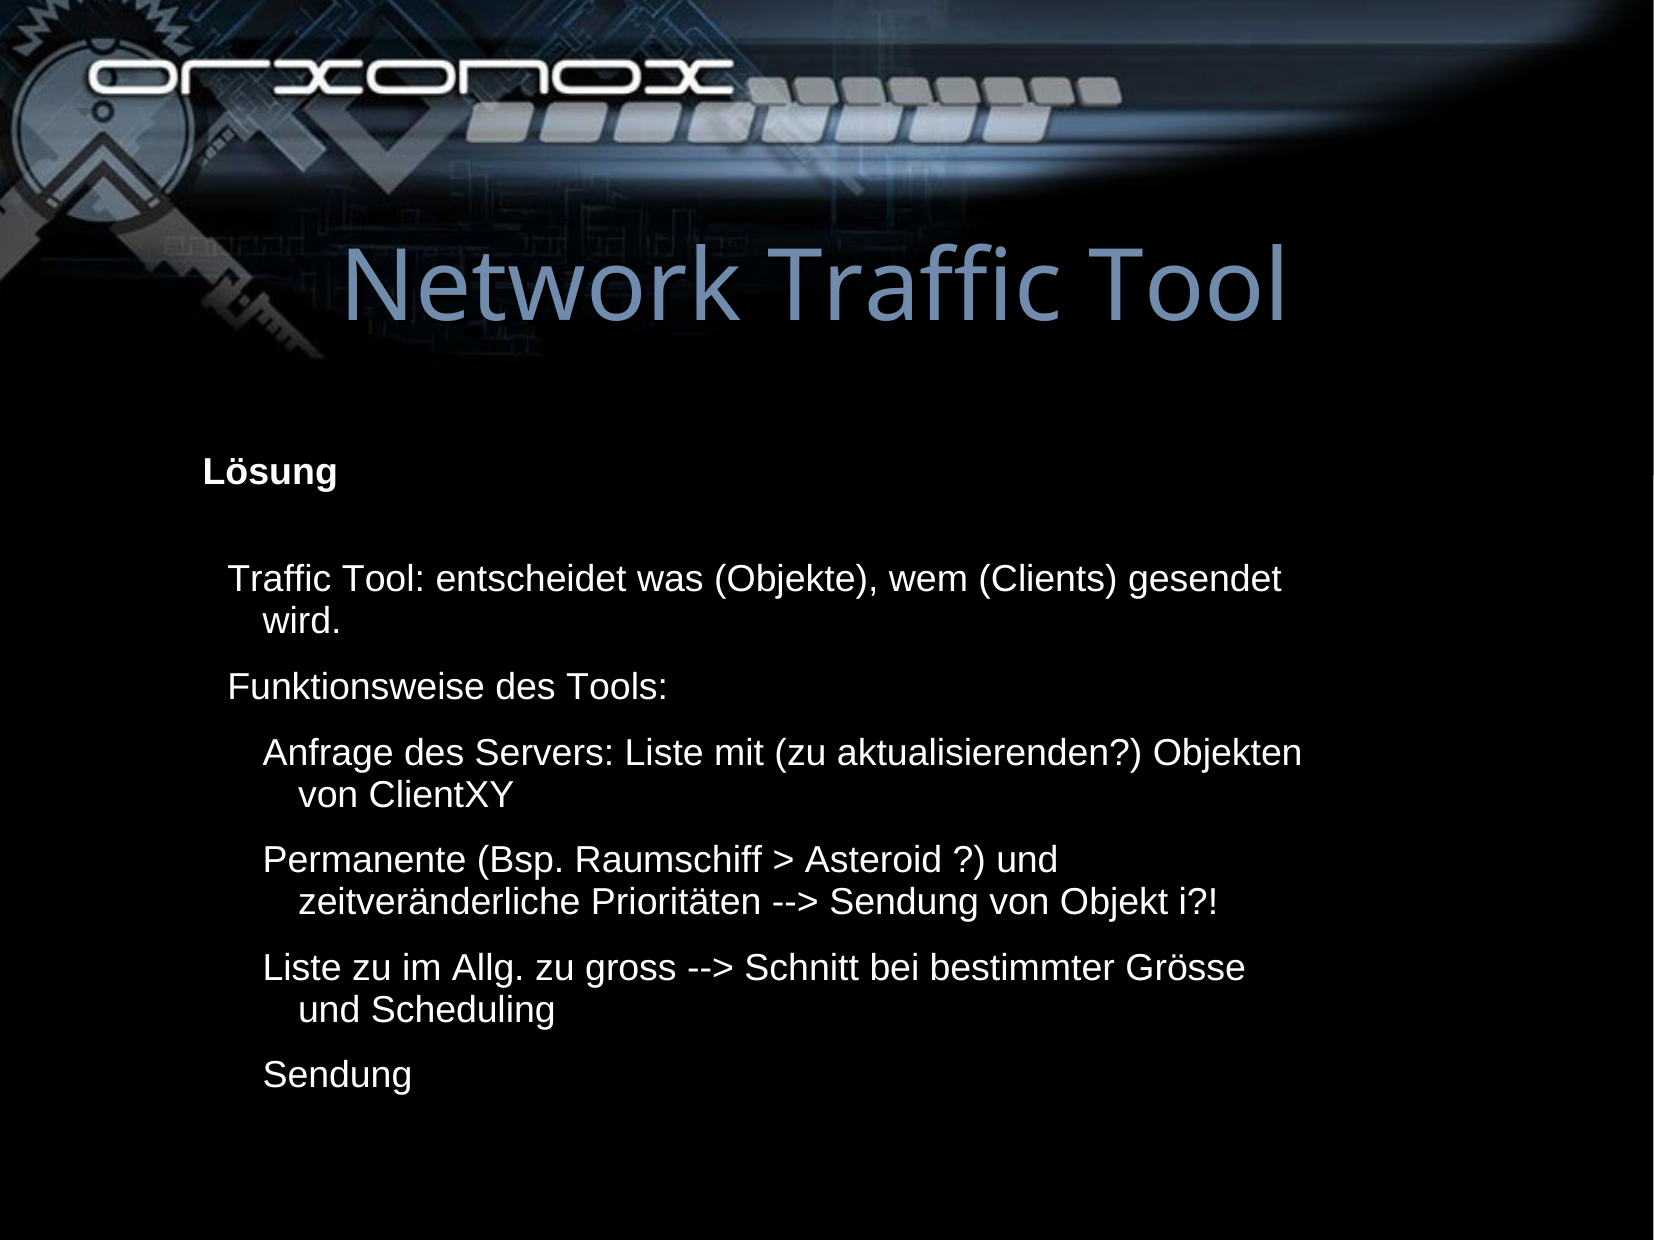

Network Traffic Tool
 Lösung
Traffic Tool: entscheidet was (Objekte), wem (Clients) gesendet wird.
Funktionsweise des Tools:
Anfrage des Servers: Liste mit (zu aktualisierenden?) Objekten von ClientXY
Permanente (Bsp. Raumschiff > Asteroid ?) und zeitveränderliche Prioritäten --> Sendung von Objekt i?!
Liste zu im Allg. zu gross --> Schnitt bei bestimmter Grösse und Scheduling
Sendung